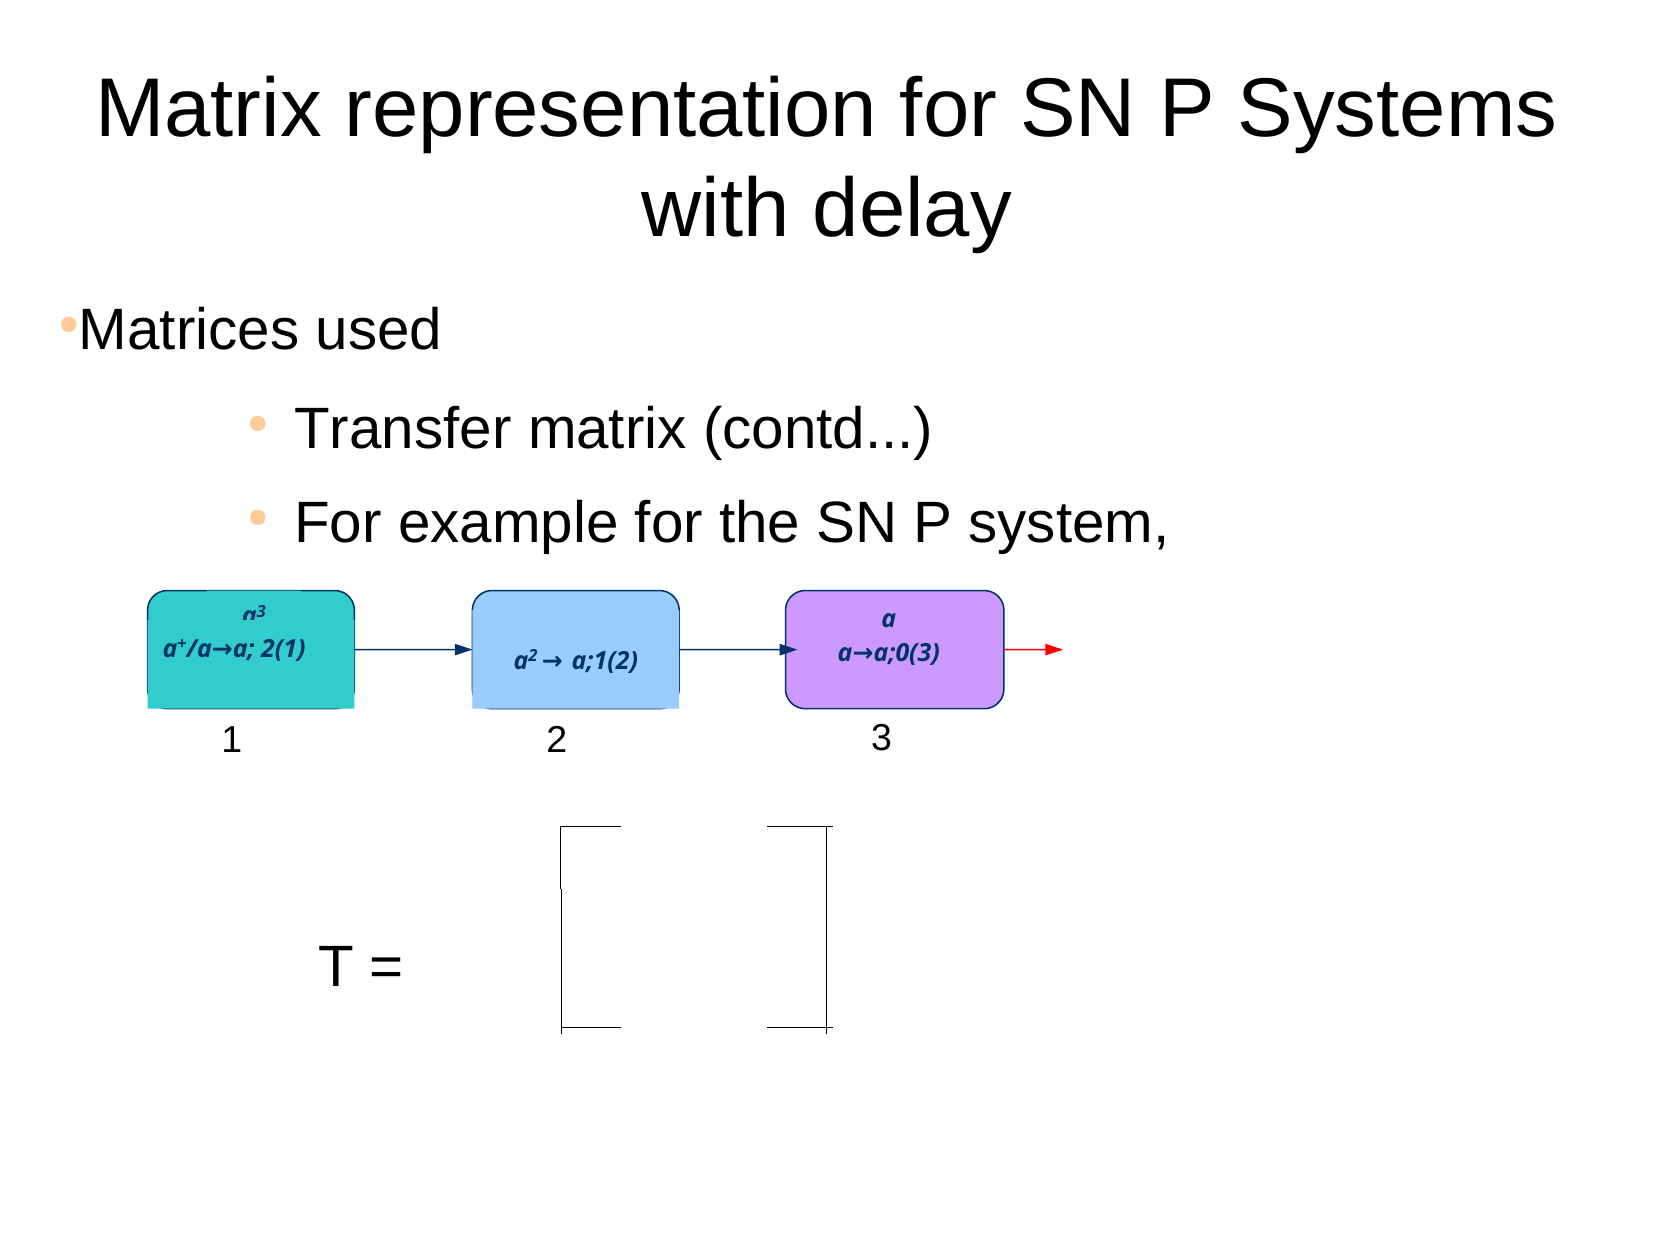

# Matrix representation for SN P Systems with delay
Matrices used
Transfer matrix (contd...)
For example for the SN P system,
 T =
a3
a+/a→a; 2(1)
a2 → a;1(2)
a
a→a;0(3)
3
1
2
17